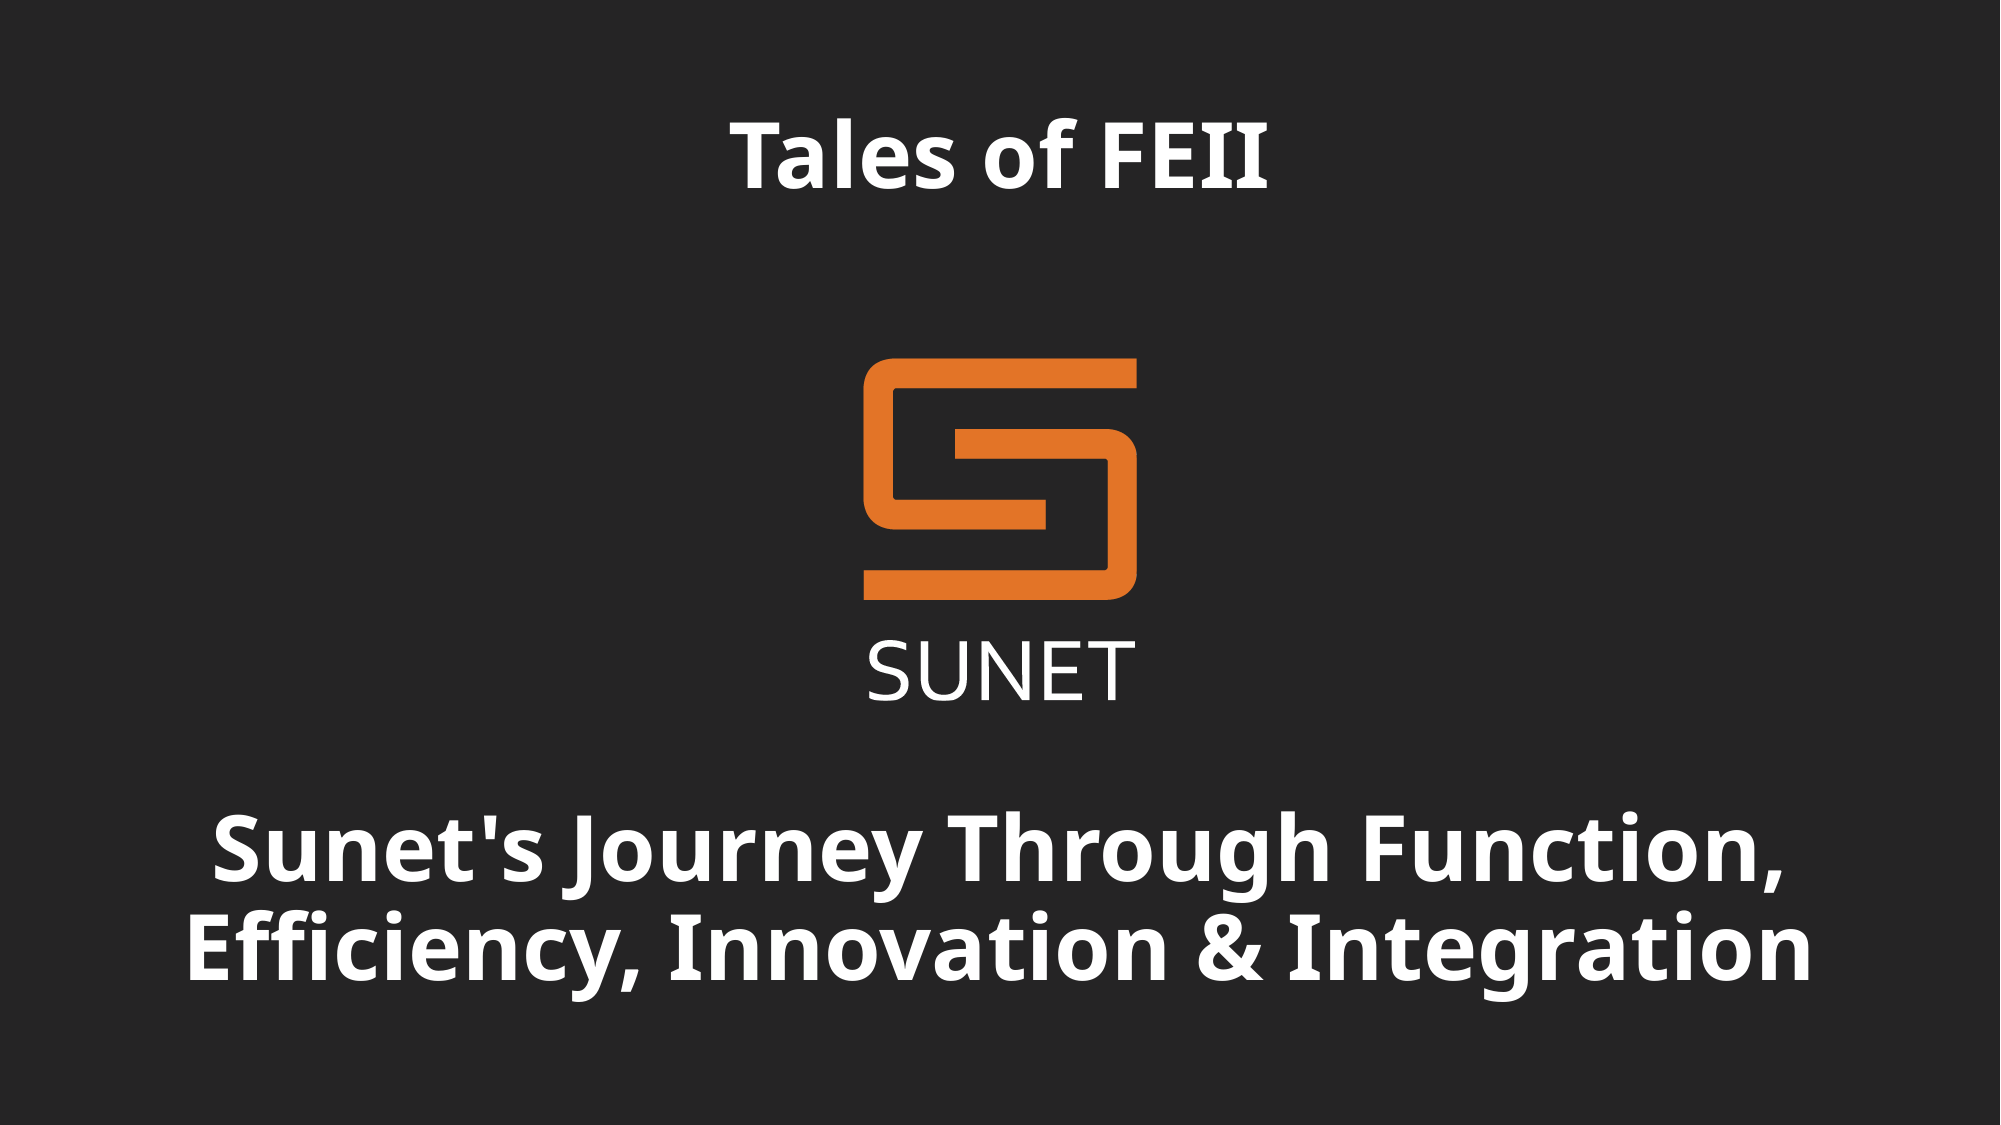

# Tales of FEII Sunet's Journey Through Function, Efficiency, Innovation & Integration